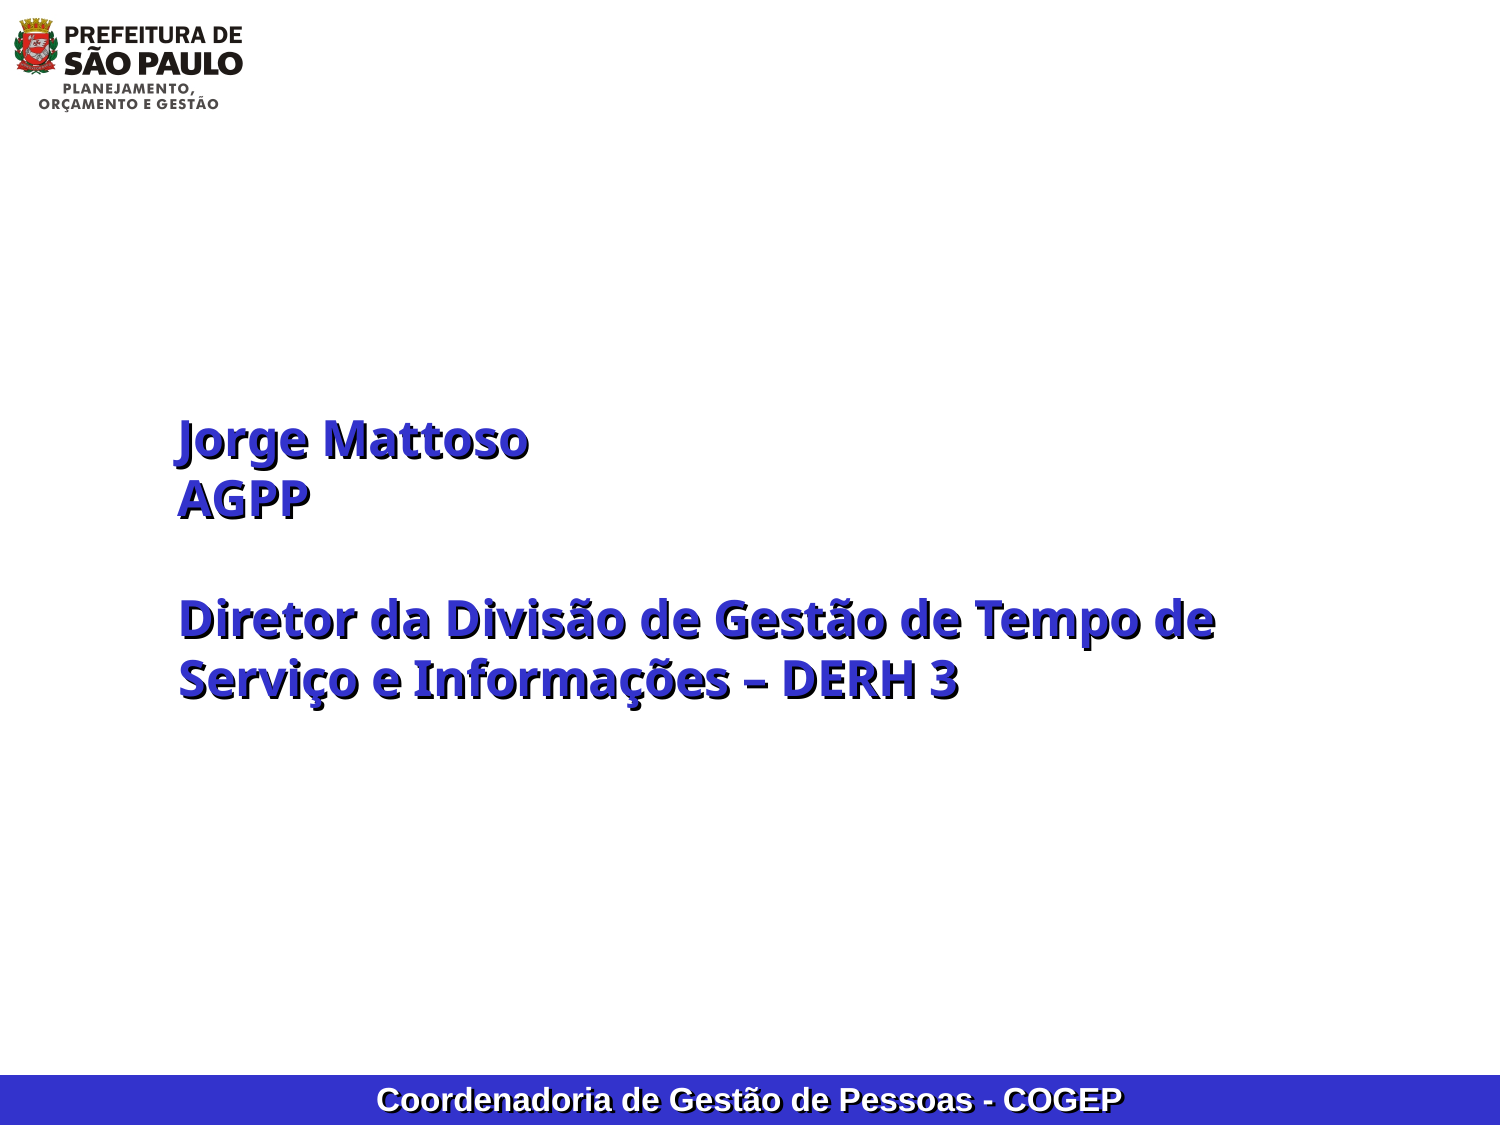

Jorge Mattoso
AGPP
Diretor da Divisão de Gestão de Tempo de Serviço e Informações – DERH 3